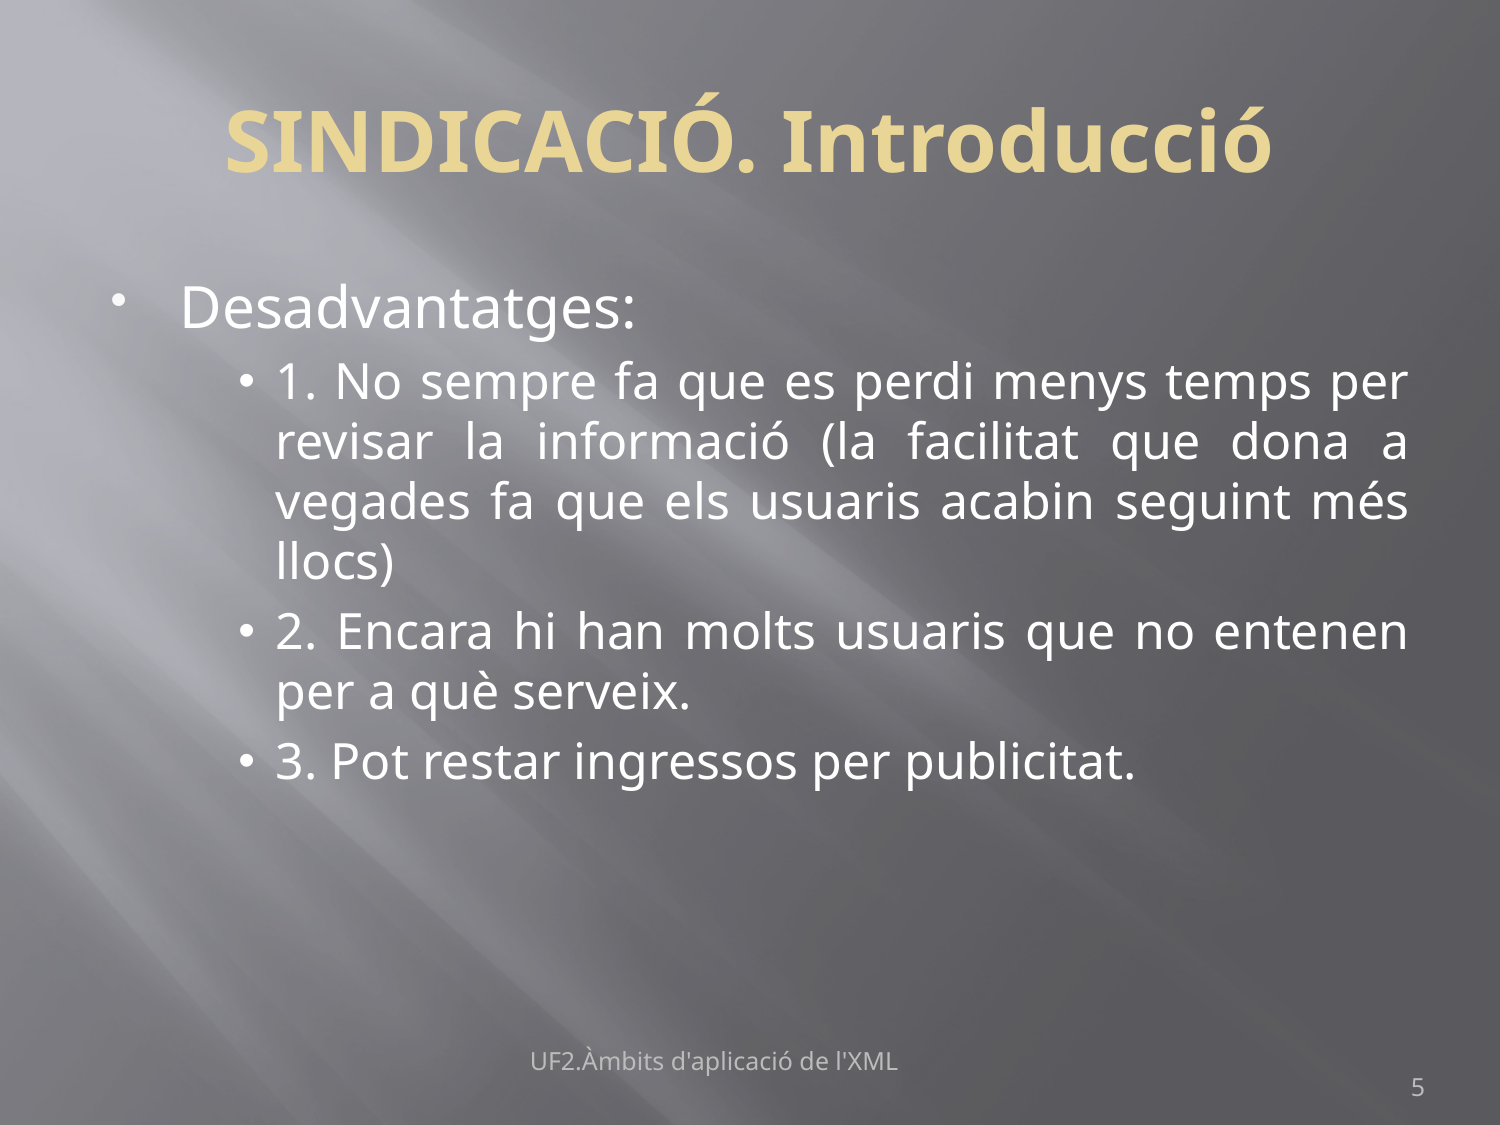

# SINDICACIÓ. Introducció
Desadvantatges:
1. No sempre fa que es perdi menys temps per revisar la informació (la facilitat que dona a vegades fa que els usuaris acabin seguint més llocs)
2. Encara hi han molts usuaris que no entenen per a què serveix.
3. Pot restar ingressos per publicitat.
UF2.Àmbits d'aplicació de l'XML